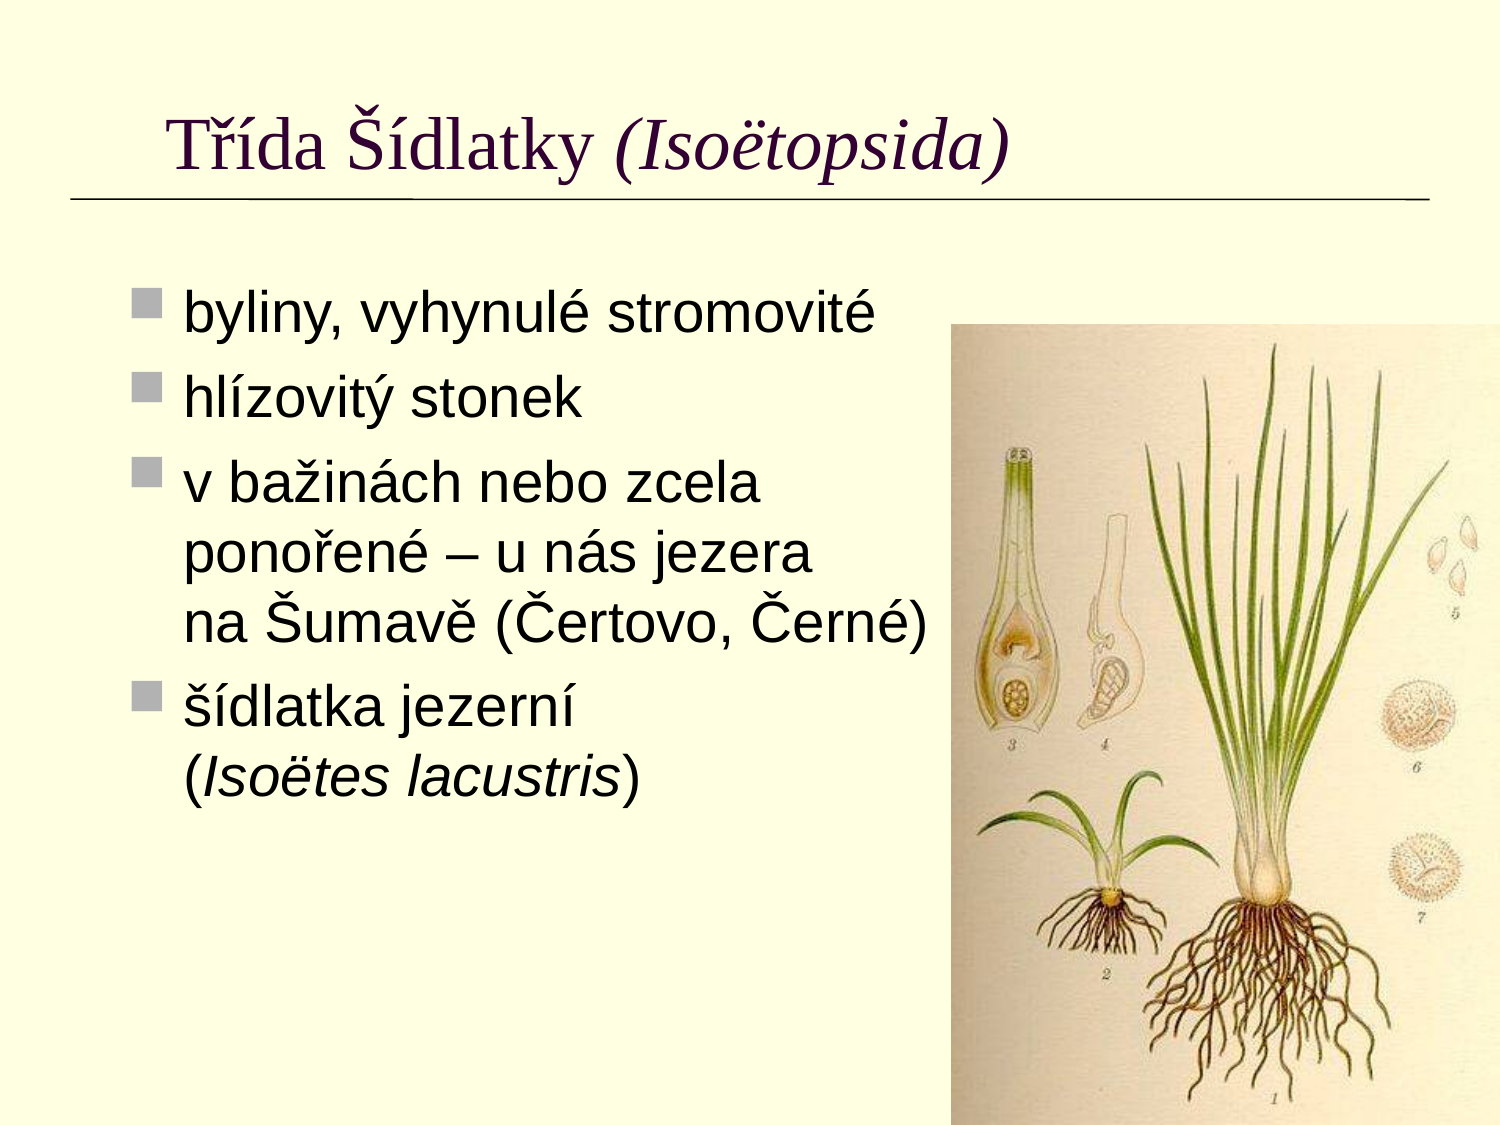

# Třída Šídlatky (Isoëtopsida)
byliny, vyhynulé stromovité
hlízovitý stonek
v bažinách nebo zcela ponořené – u nás jezera na Šumavě (Čertovo, Černé)
šídlatka jezerní (Isoëtes lacustris)